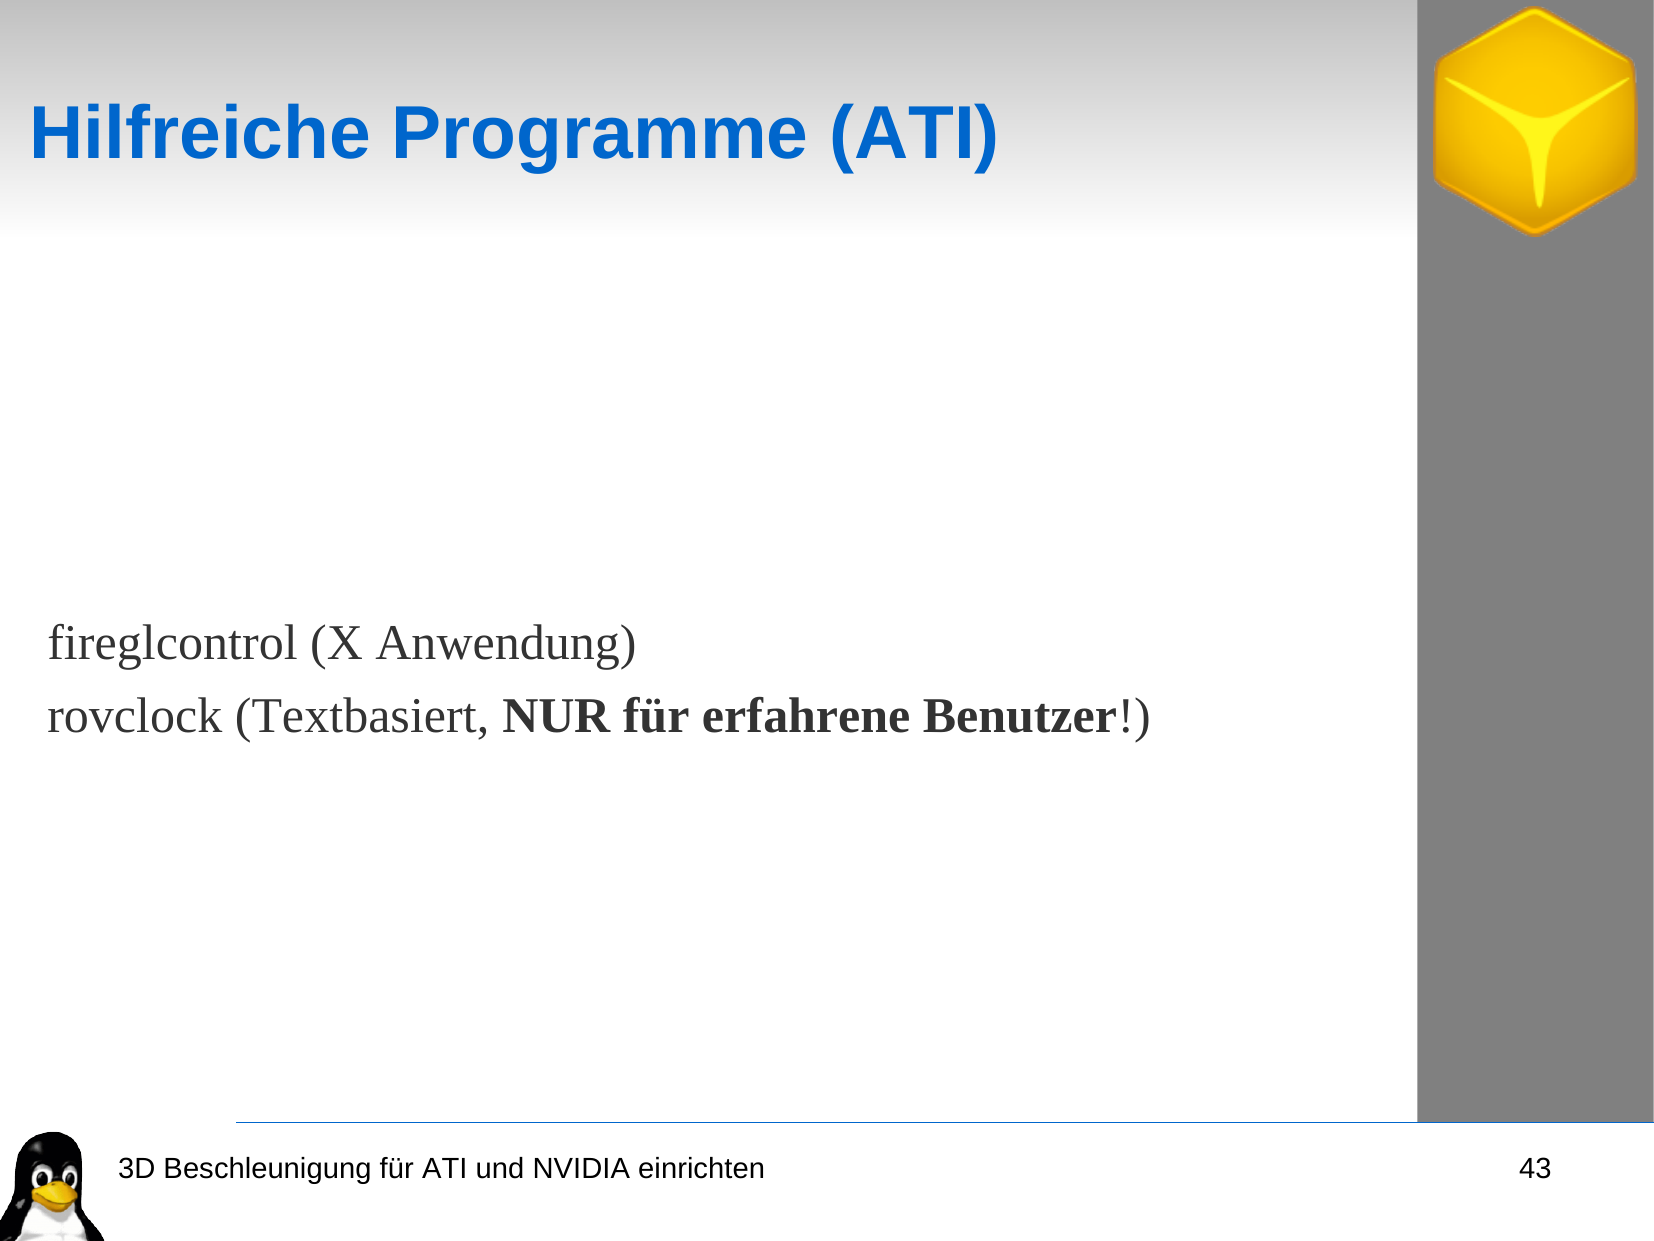

# Hilfreiche Programme (ATI)
fireglcontrol (X Anwendung)
rovclock (Textbasiert, NUR für erfahrene Benutzer!)
3D Beschleunigung für ATI und NVIDIA einrichten
43